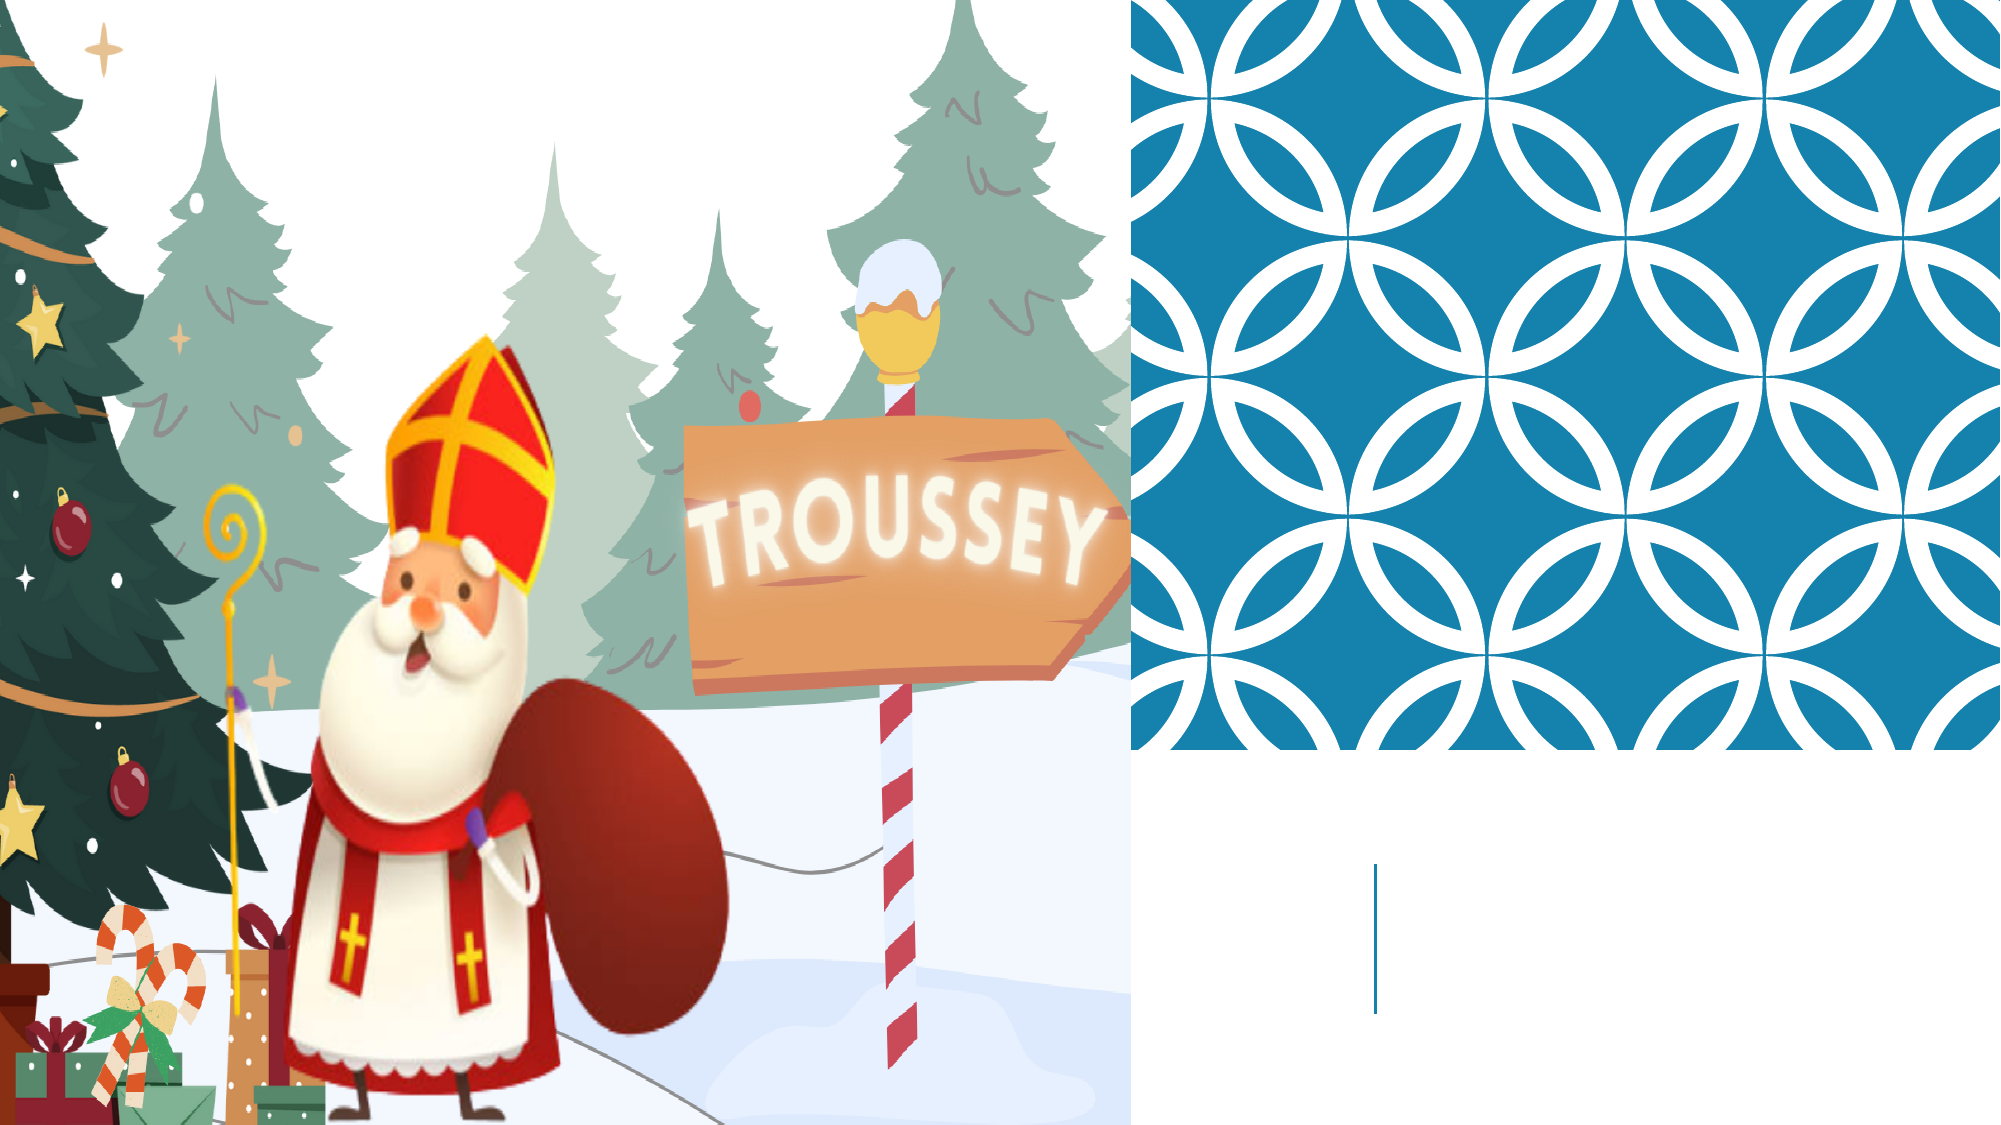

# SAINT NICOLAS A TROUSSEY LE 9 DECEMBRE 2023